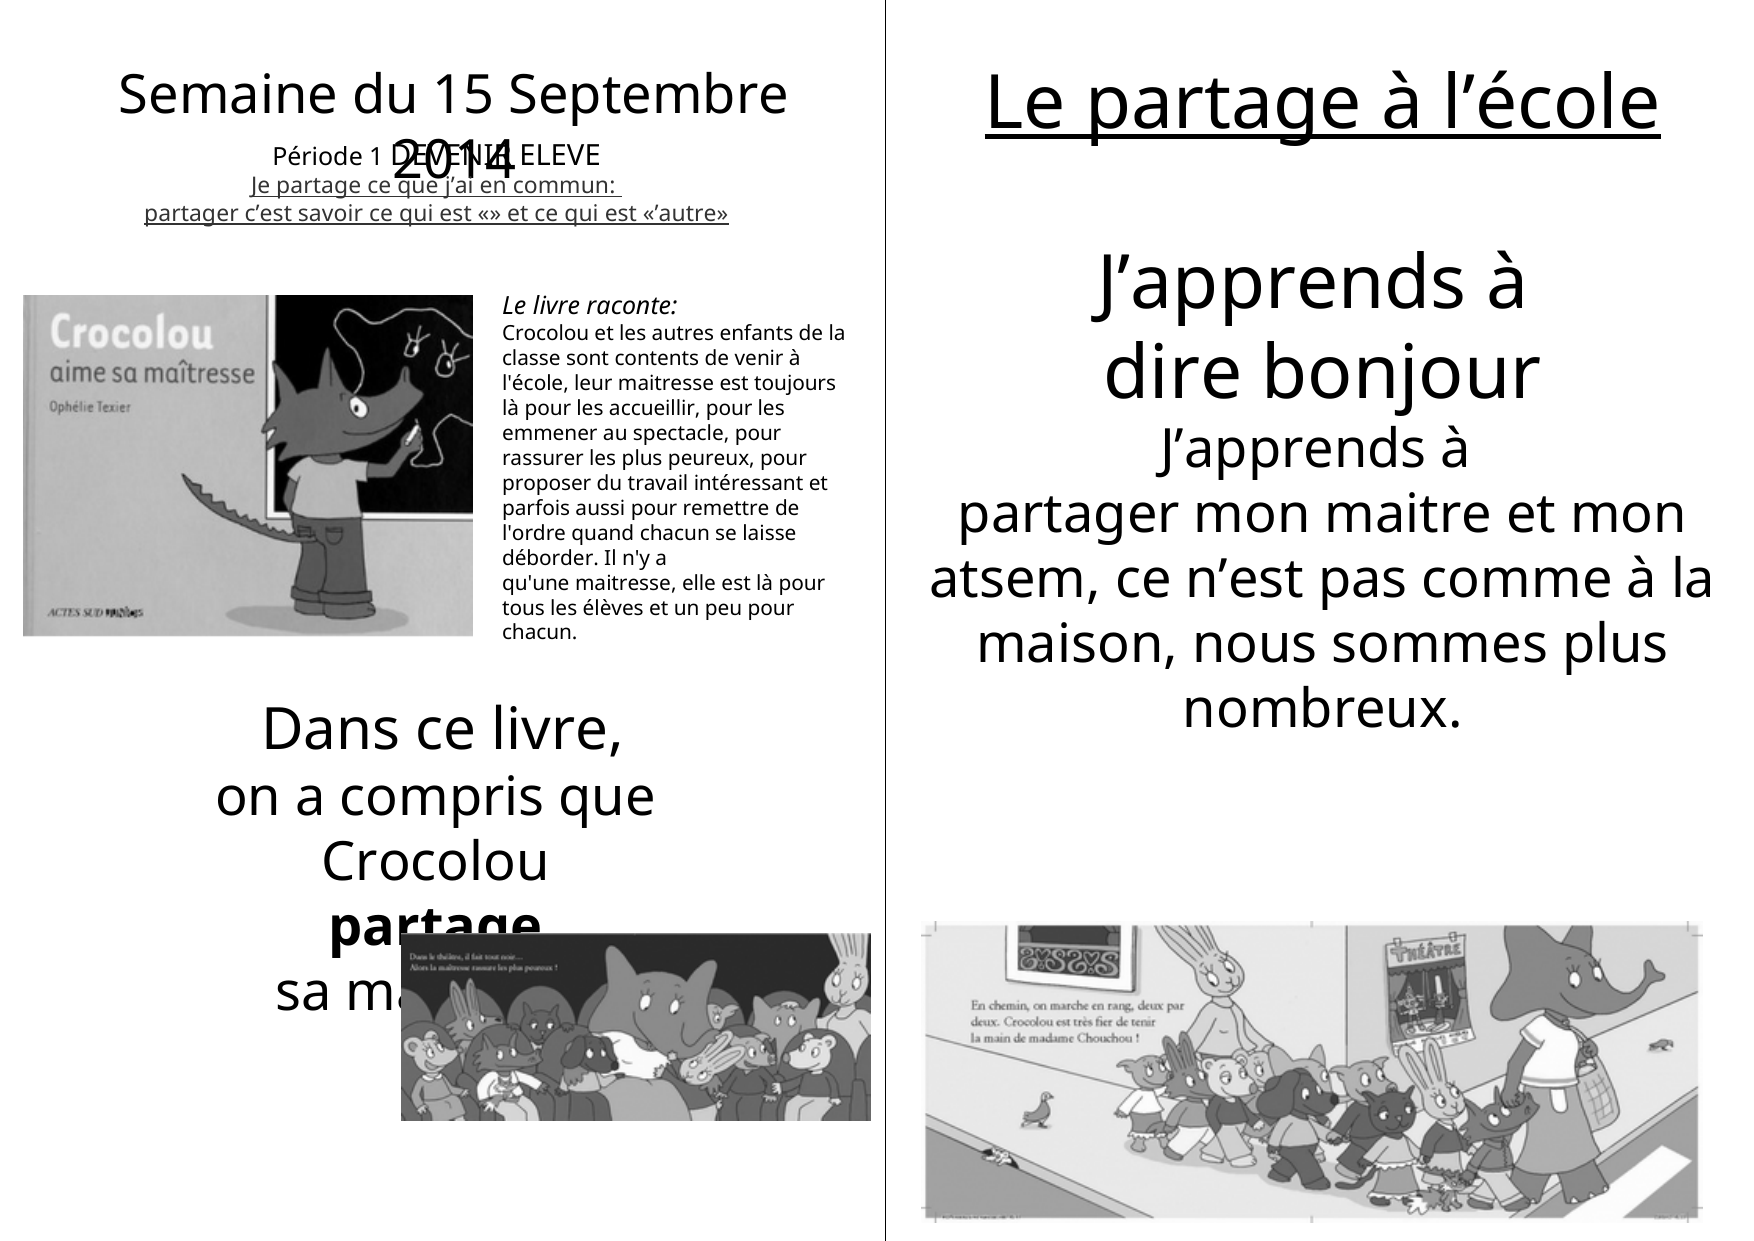

Le partage à l’école
J’apprends à
dire bonjour
J’apprends à
partager mon maitre et mon atsem, ce n’est pas comme à la maison, nous sommes plus nombreux.
Semaine du 15 Septembre 2014
Période 1 DEVENIR ELEVE
Je partage ce que j’ai en commun:
partager c’est savoir ce qui est «» et ce qui est «’autre»
Le livre raconte:
Crocolou et les autres enfants de la classe sont contents de venir à l'école, leur maitresse est toujours là pour les accueillir, pour les emmener au spectacle, pour rassurer les plus peureux, pour proposer du travail intéressant et parfois aussi pour remettre de l'ordre quand chacun se laisse déborder. Il n'y a
qu'une maitresse, elle est là pour tous les élèves et un peu pour
chacun.
Dans ce livre,
on a compris que
Crocolou
partage
sa maîtresse.